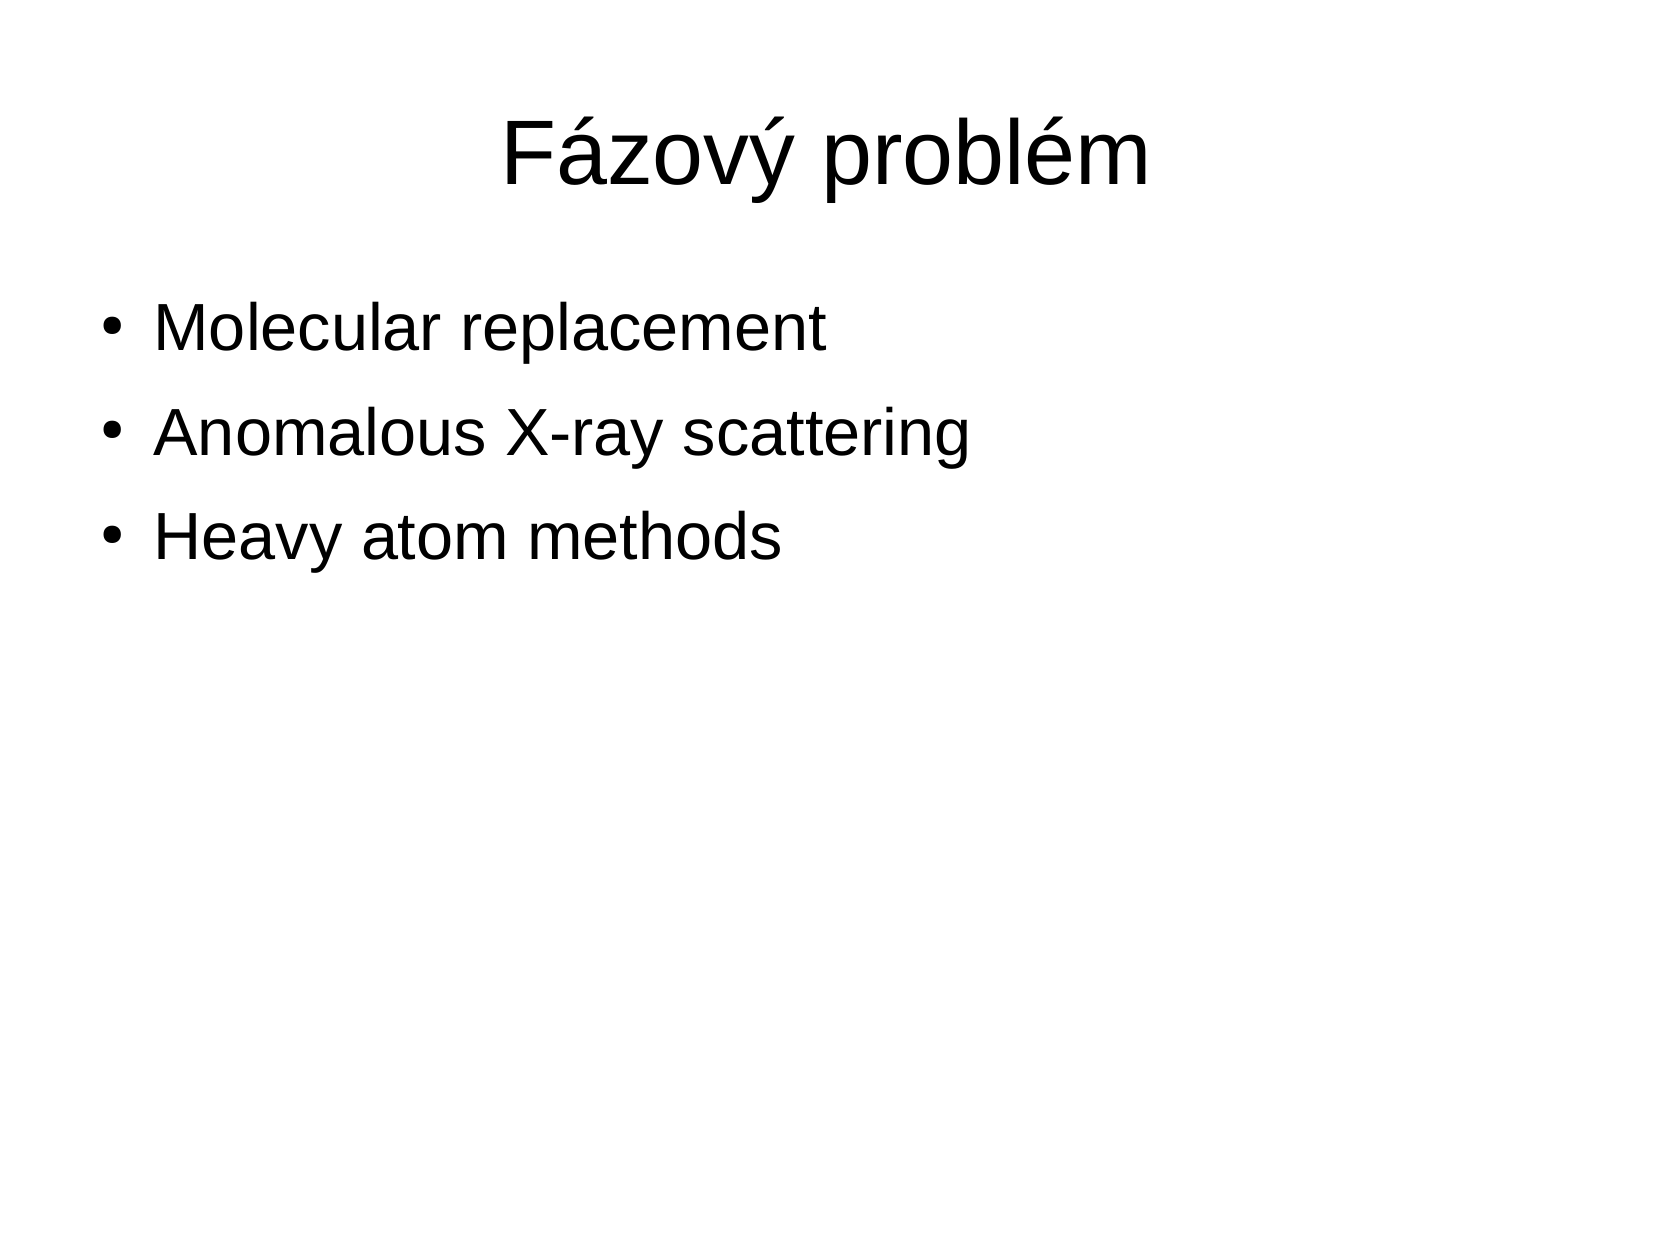

# Fázový problém
Molecular replacement
Anomalous X-ray scattering
Heavy atom methods